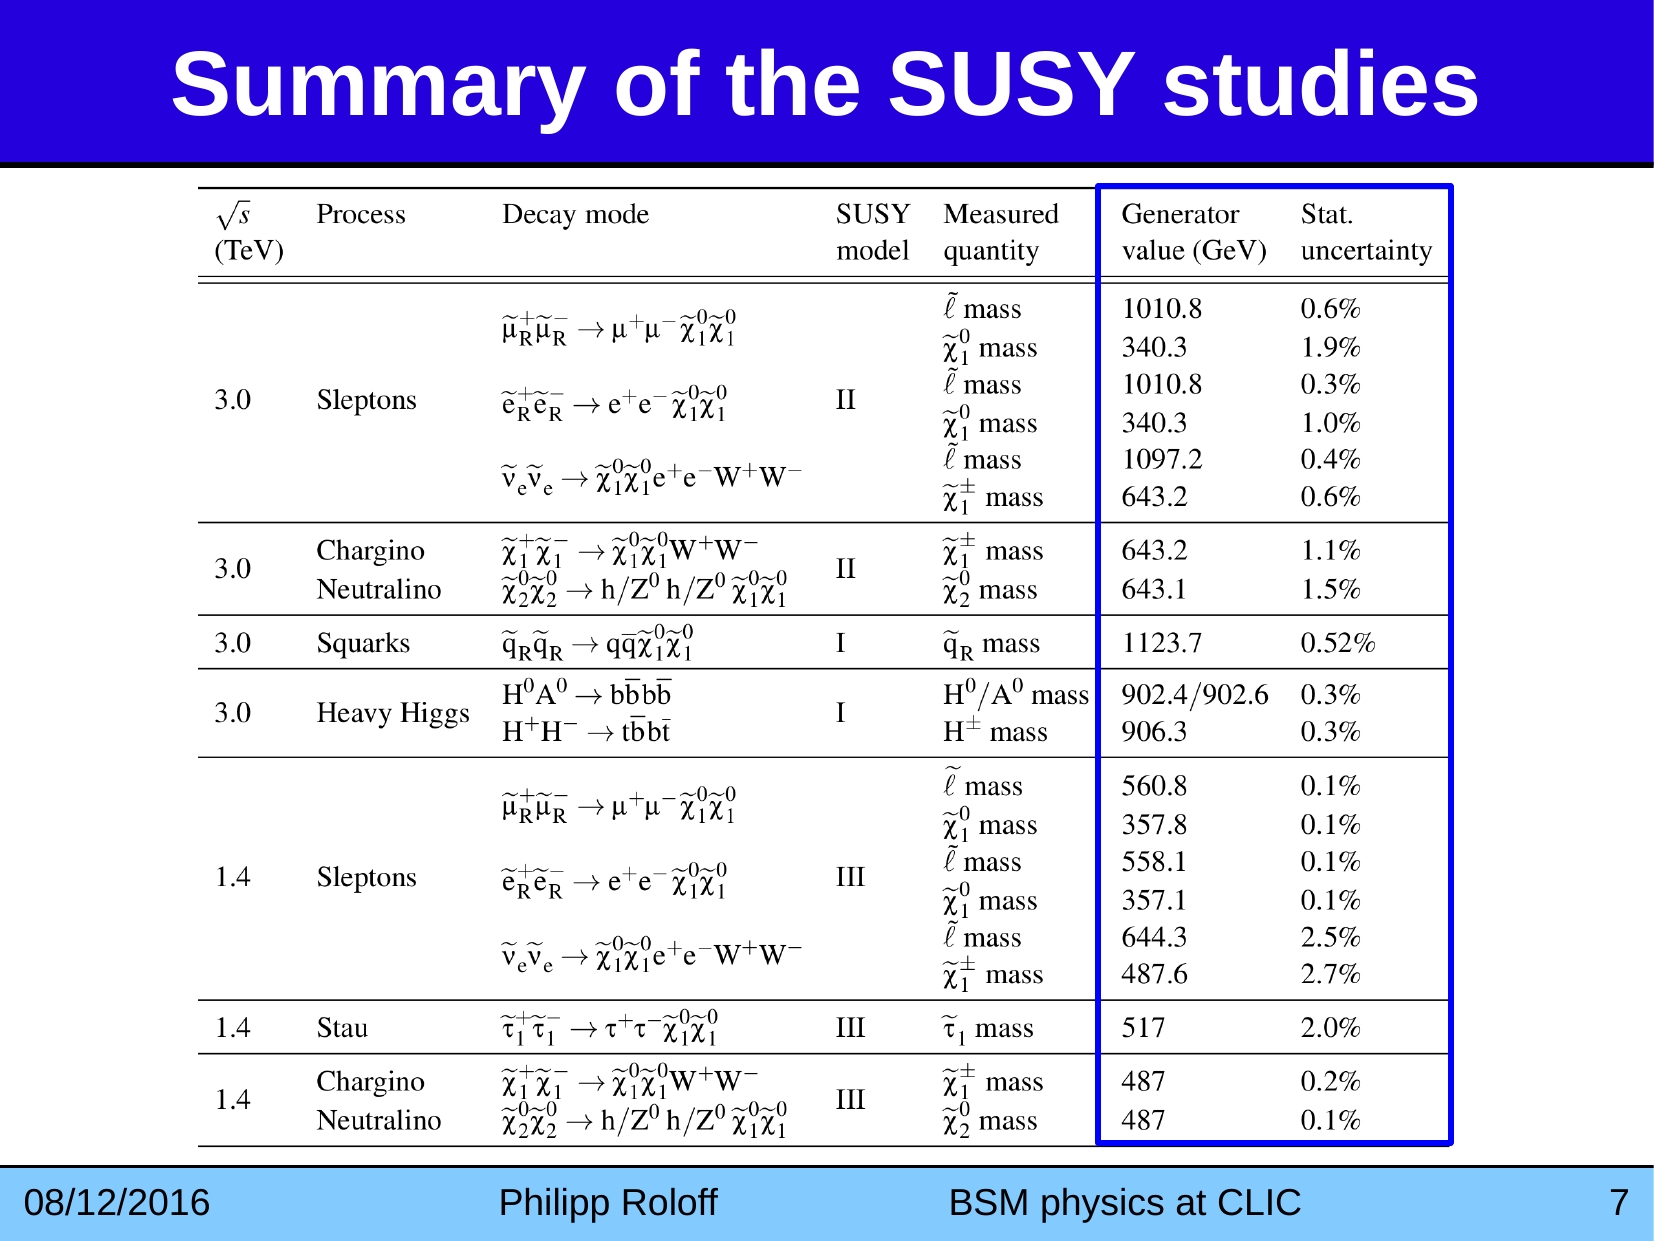

# Summary of the SUSY studies
7